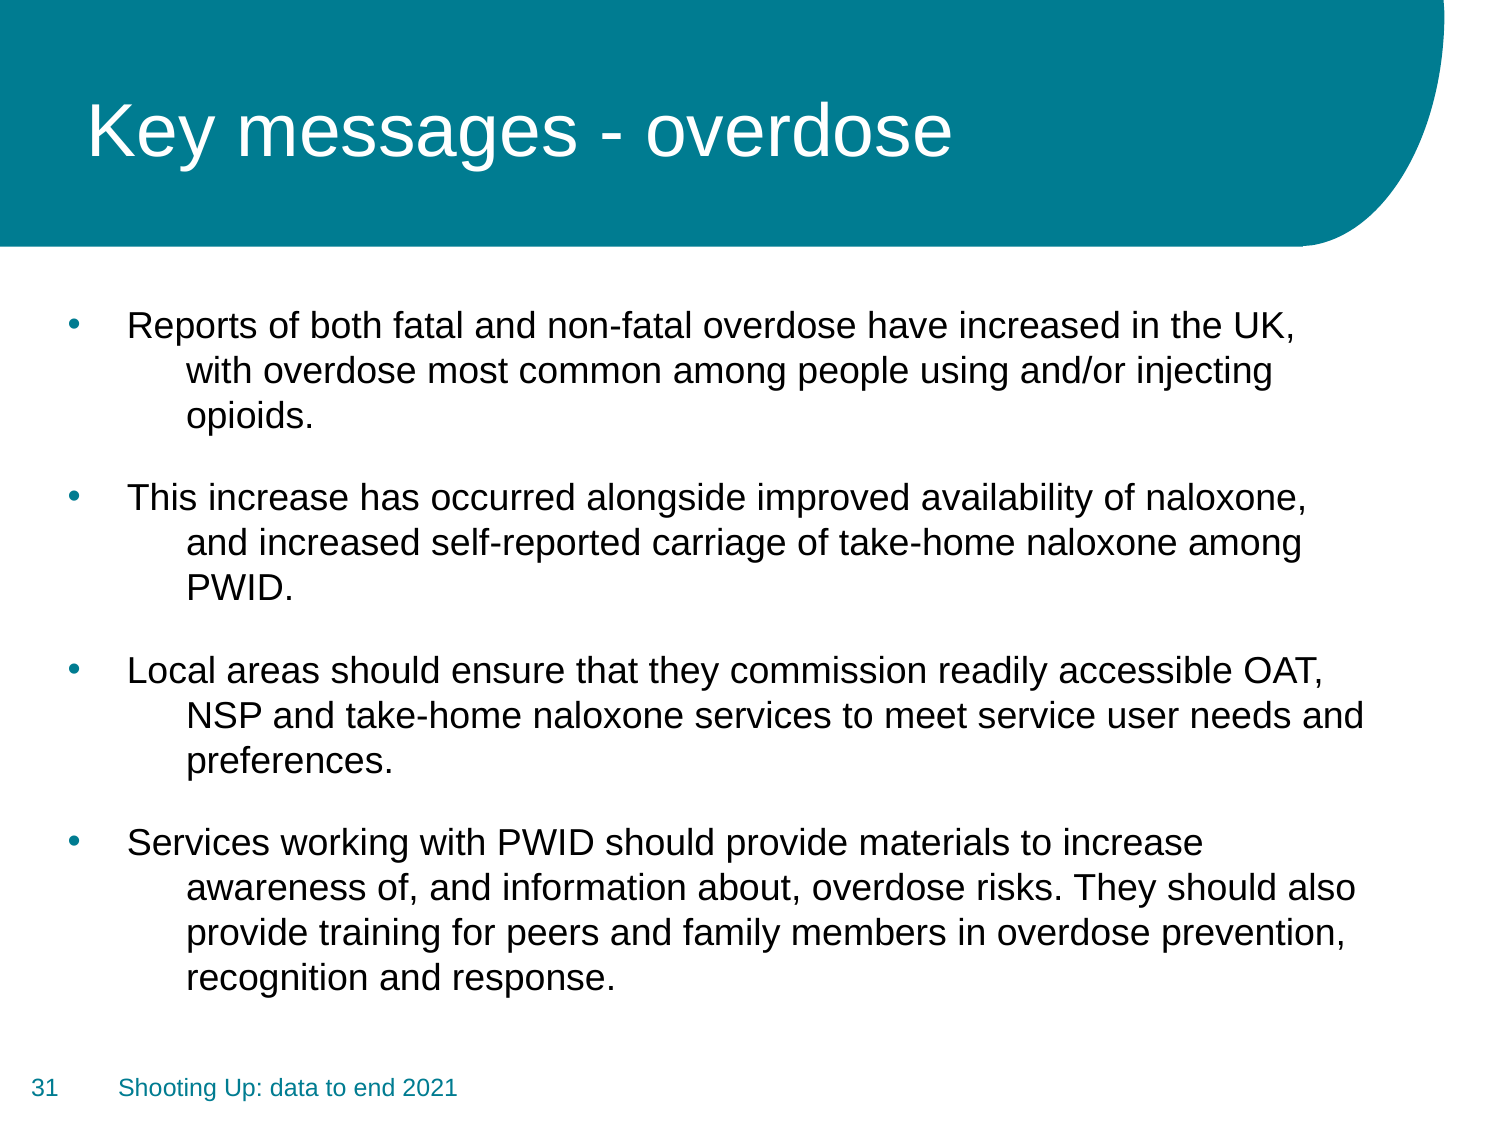

# Key messages - overdose
Reports of both fatal and non-fatal overdose have increased in the UK, with overdose most common among people using and/or injecting opioids.
This increase has occurred alongside improved availability of naloxone, and increased self-reported carriage of take-home naloxone among PWID.
Local areas should ensure that they commission readily accessible OAT, NSP and take-home naloxone services to meet service user needs and preferences.
Services working with PWID should provide materials to increase awareness of, and information about, overdose risks. They should also provide training for peers and family members in overdose prevention, recognition and response.
31
Shooting Up: data to end 2021